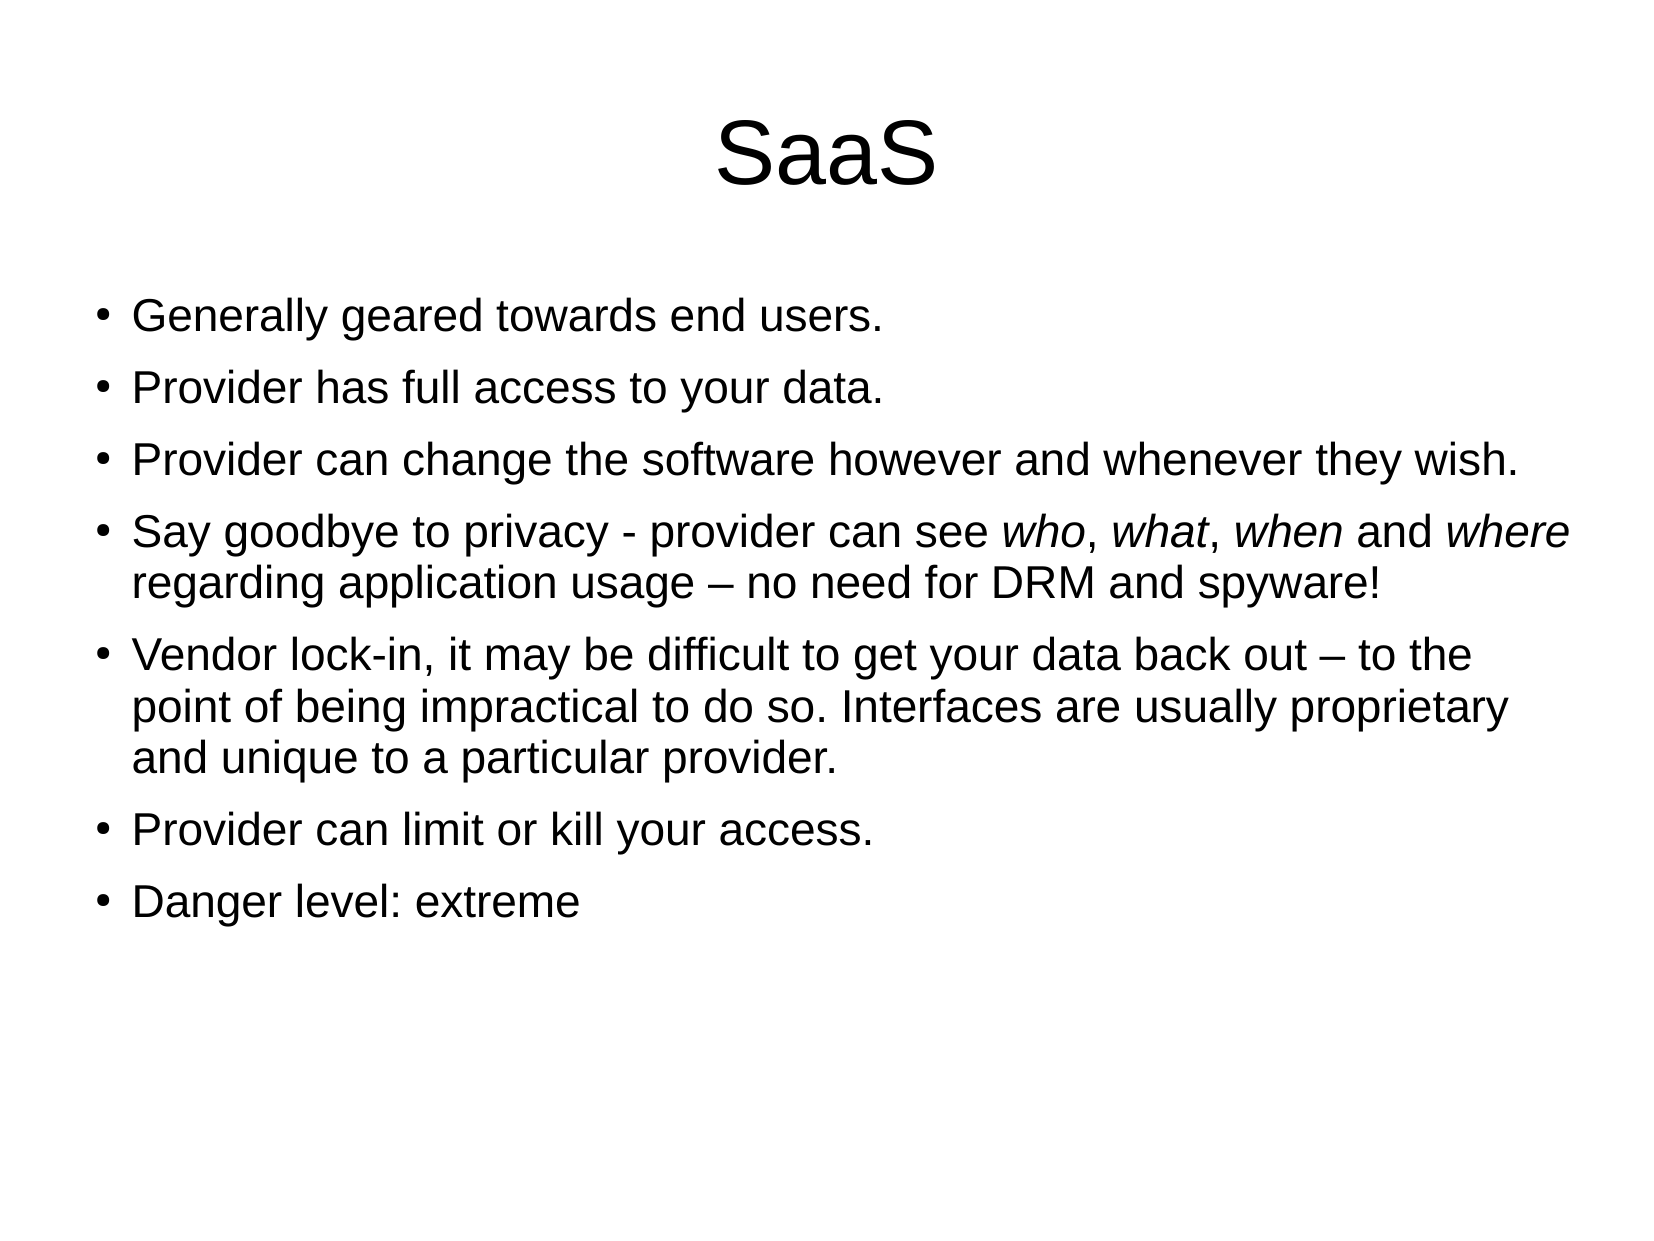

# SaaS
Generally geared towards end users.
Provider has full access to your data.
Provider can change the software however and whenever they wish.
Say goodbye to privacy - provider can see who, what, when and where regarding application usage – no need for DRM and spyware!
Vendor lock-in, it may be difficult to get your data back out – to the point of being impractical to do so. Interfaces are usually proprietary and unique to a particular provider.
Provider can limit or kill your access.
Danger level: extreme